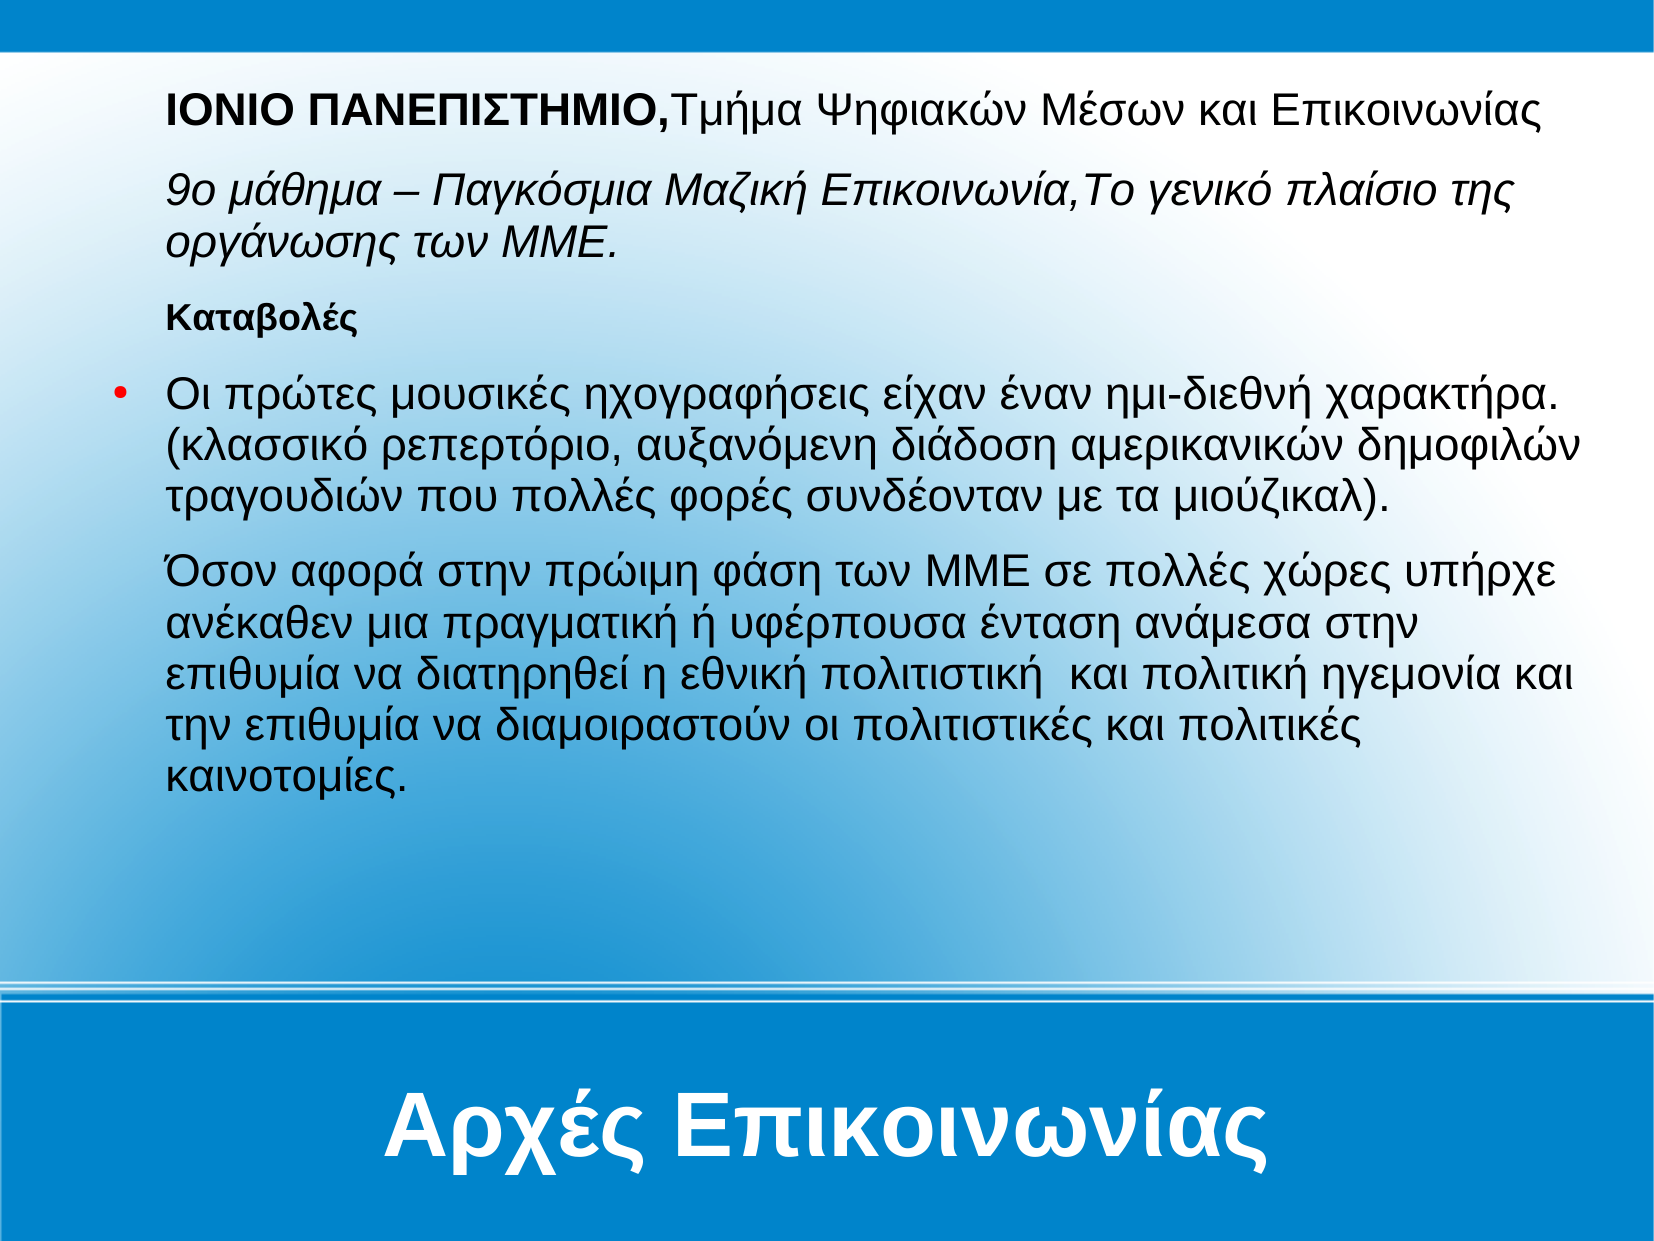

ΙΟΝΙΟ ΠΑΝΕΠΙΣΤΗΜΙΟ,Τμήμα Ψηφιακών Μέσων και Επικοινωνίας
9ο μάθημα – Παγκόσμια Μαζική Επικοινωνία,Το γενικό πλαίσιο της οργάνωσης των ΜΜΕ.
Καταβολές
Οι πρώτες μουσικές ηχογραφήσεις είχαν έναν ημι-διεθνή χαρακτήρα. (κλασσικό ρεπερτόριο, αυξανόμενη διάδοση αμερικανικών δημοφιλών τραγουδιών που πολλές φορές συνδέονταν με τα μιούζικαλ).
Όσον αφορά στην πρώιμη φάση των ΜΜΕ σε πολλές χώρες υπήρχε ανέκαθεν μια πραγματική ή υφέρπουσα ένταση ανάμεσα στην επιθυμία να διατηρηθεί η εθνική πολιτιστική και πολιτική ηγεμονία και την επιθυμία να διαμοιραστούν οι πολιτιστικές και πολιτικές καινοτομίες.
# Αρχές Επικοινωνίας